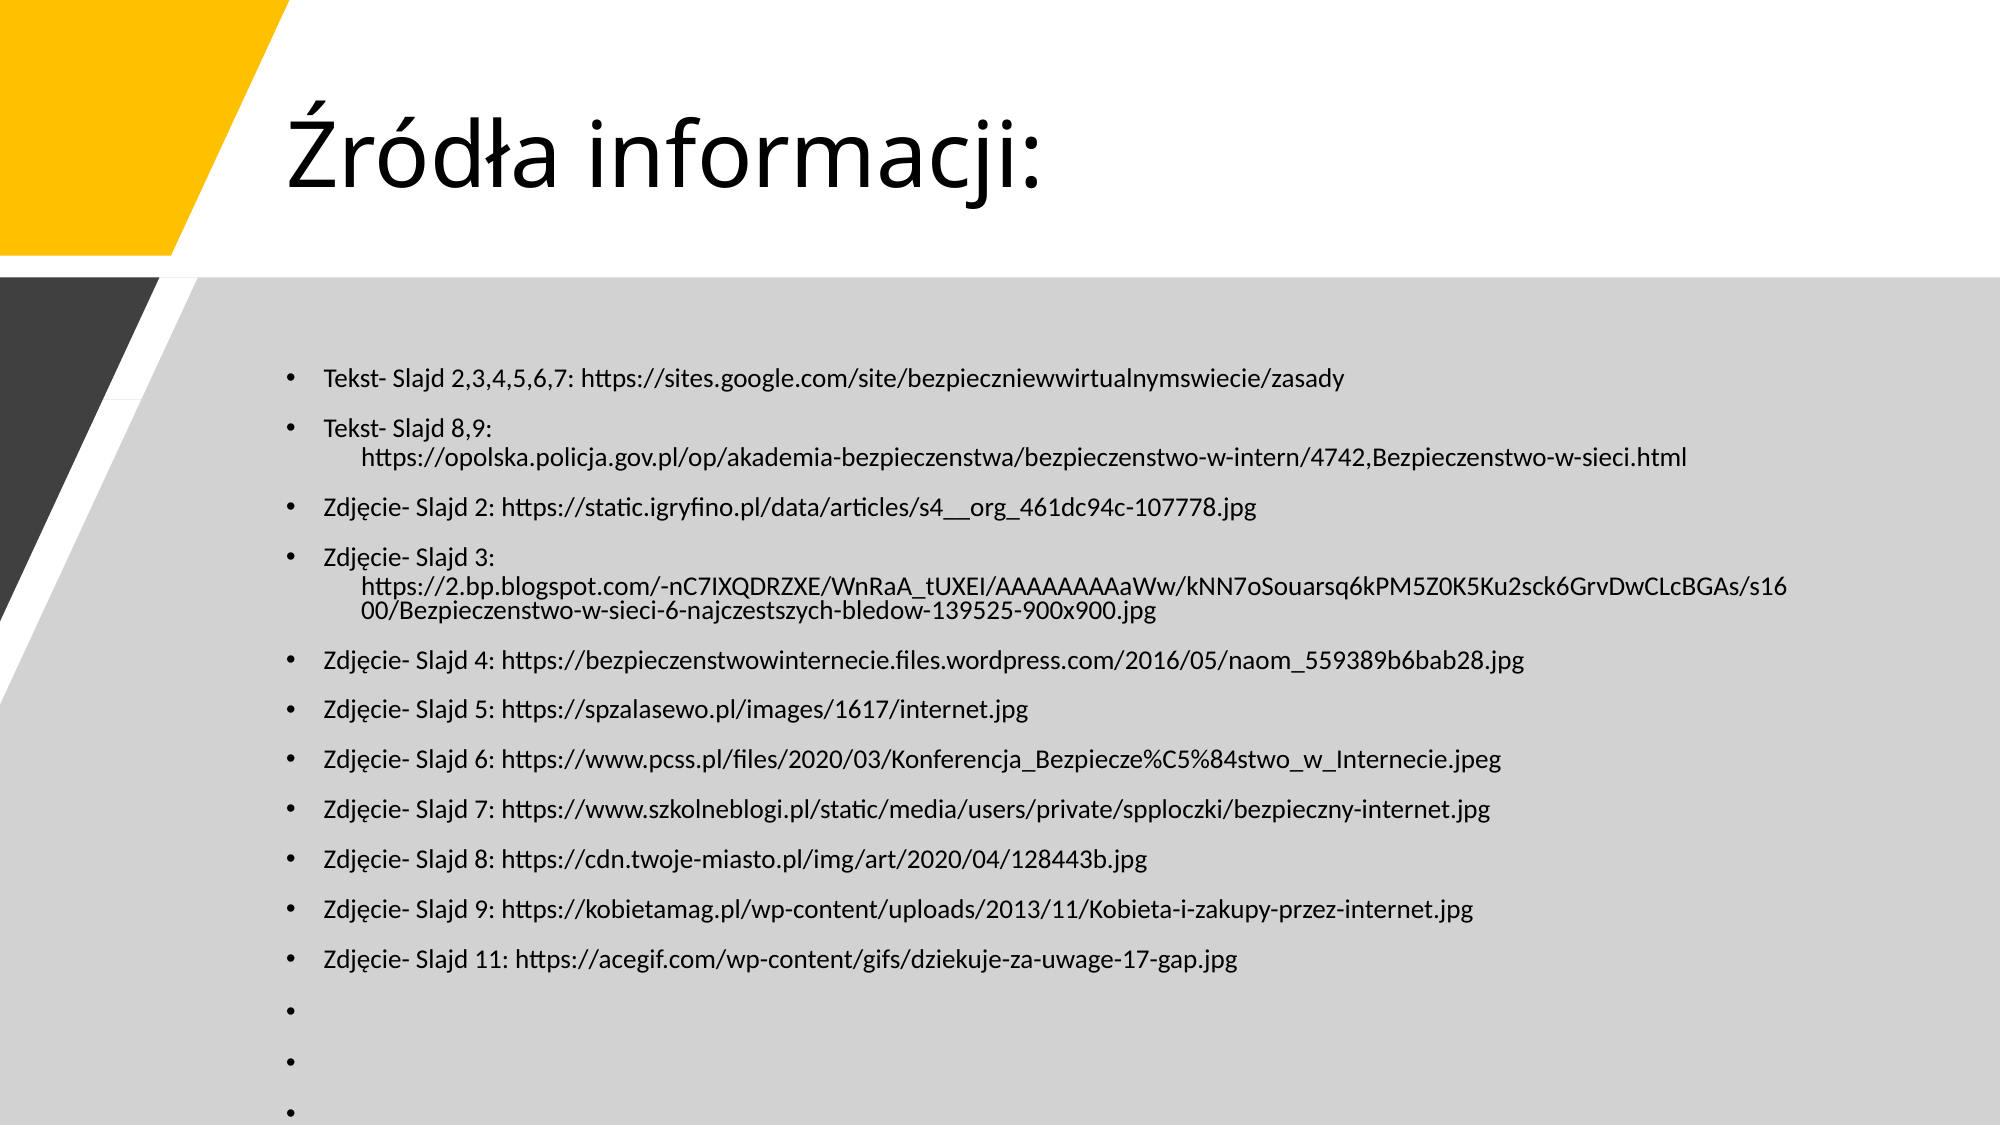

# Źródła informacji:
Tekst- Slajd 2,3,4,5,6,7: https://sites.google.com/site/bezpieczniewwirtualnymswiecie/zasady
Tekst- Slajd 8,9: https://opolska.policja.gov.pl/op/akademia-bezpieczenstwa/bezpieczenstwo-w-intern/4742,Bezpieczenstwo-w-sieci.html
Zdjęcie- Slajd 2: https://static.igryfino.pl/data/articles/s4__org_461dc94c-107778.jpg
Zdjęcie- Slajd 3: https://2.bp.blogspot.com/-nC7IXQDRZXE/WnRaA_tUXEI/AAAAAAAAaWw/kNN7oSouarsq6kPM5Z0K5Ku2sck6GrvDwCLcBGAs/s1600/Bezpieczenstwo-w-sieci-6-najczestszych-bledow-139525-900x900.jpg
Zdjęcie- Slajd 4: https://bezpieczenstwowinternecie.files.wordpress.com/2016/05/naom_559389b6bab28.jpg
Zdjęcie- Slajd 5: https://spzalasewo.pl/images/1617/internet.jpg
Zdjęcie- Slajd 6: https://www.pcss.pl/files/2020/03/Konferencja_Bezpiecze%C5%84stwo_w_Internecie.jpeg
Zdjęcie- Slajd 7: https://www.szkolneblogi.pl/static/media/users/private/spploczki/bezpieczny-internet.jpg
Zdjęcie- Slajd 8: https://cdn.twoje-miasto.pl/img/art/2020/04/128443b.jpg
Zdjęcie- Slajd 9: https://kobietamag.pl/wp-content/uploads/2013/11/Kobieta-i-zakupy-przez-internet.jpg
Zdjęcie- Slajd 11: https://acegif.com/wp-content/gifs/dziekuje-za-uwage-17-gap.jpg